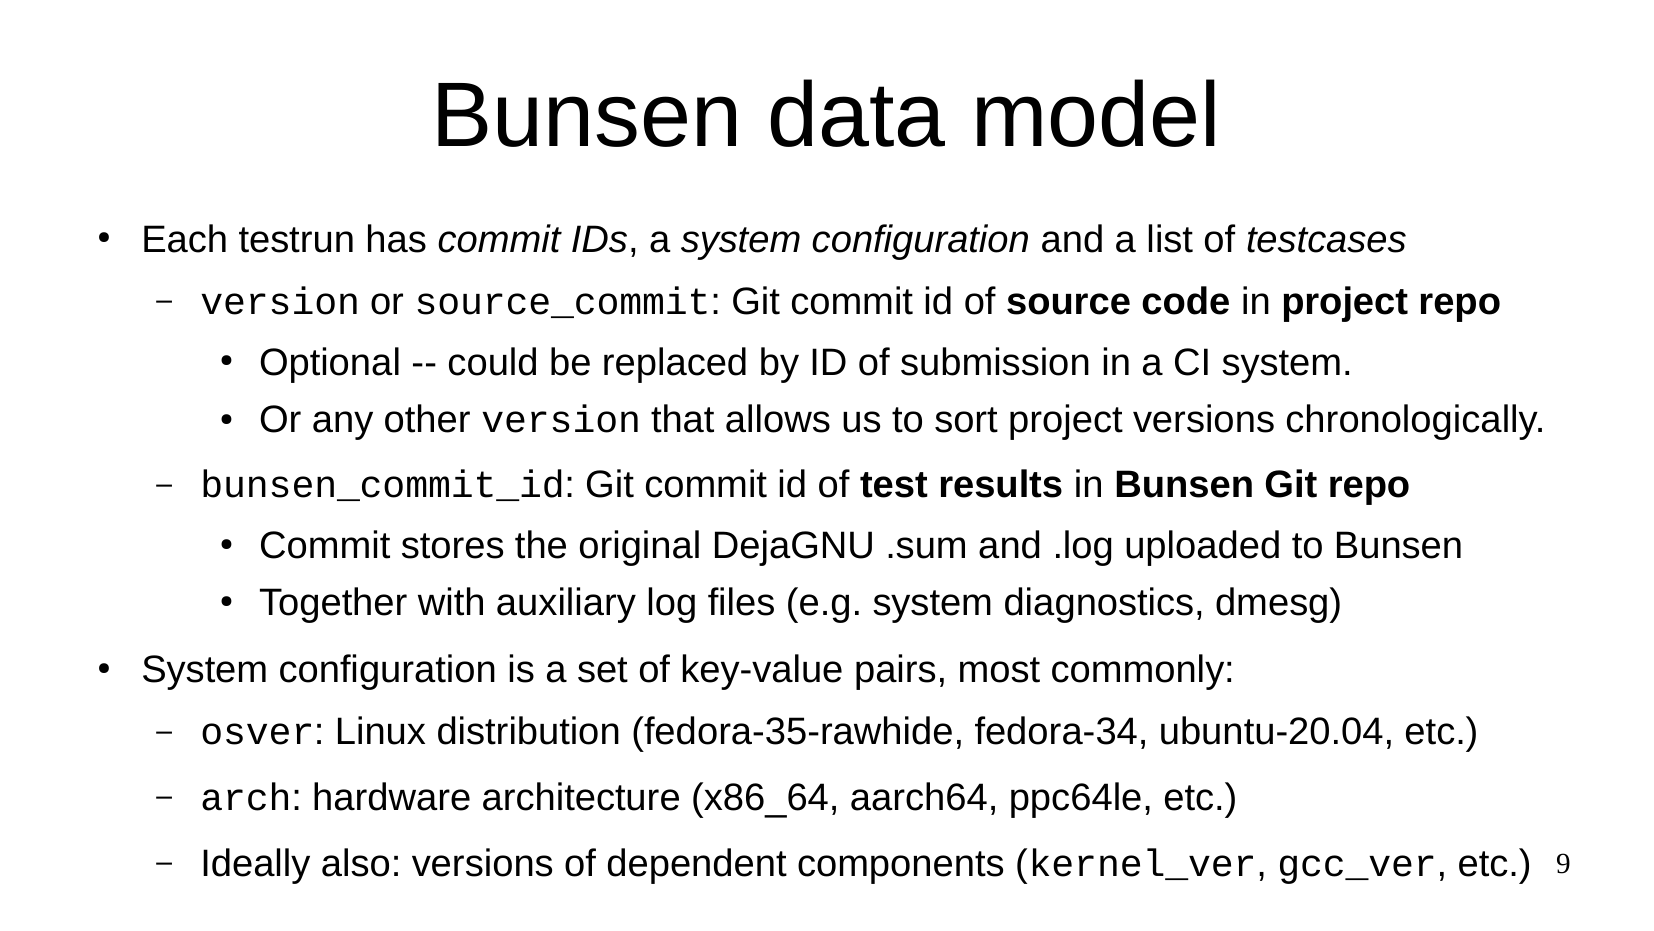

Bunsen data model
# Each testrun has commit IDs, a system configuration and a list of testcases
version or source_commit: Git commit id of source code in project repo
Optional -- could be replaced by ID of submission in a CI system.
Or any other version that allows us to sort project versions chronologically.
bunsen_commit_id: Git commit id of test results in Bunsen Git repo
Commit stores the original DejaGNU .sum and .log uploaded to Bunsen
Together with auxiliary log files (e.g. system diagnostics, dmesg)
System configuration is a set of key-value pairs, most commonly:
osver: Linux distribution (fedora-35-rawhide, fedora-34, ubuntu-20.04, etc.)
arch: hardware architecture (x86_64, aarch64, ppc64le, etc.)
Ideally also: versions of dependent components (kernel_ver, gcc_ver, etc.)
9